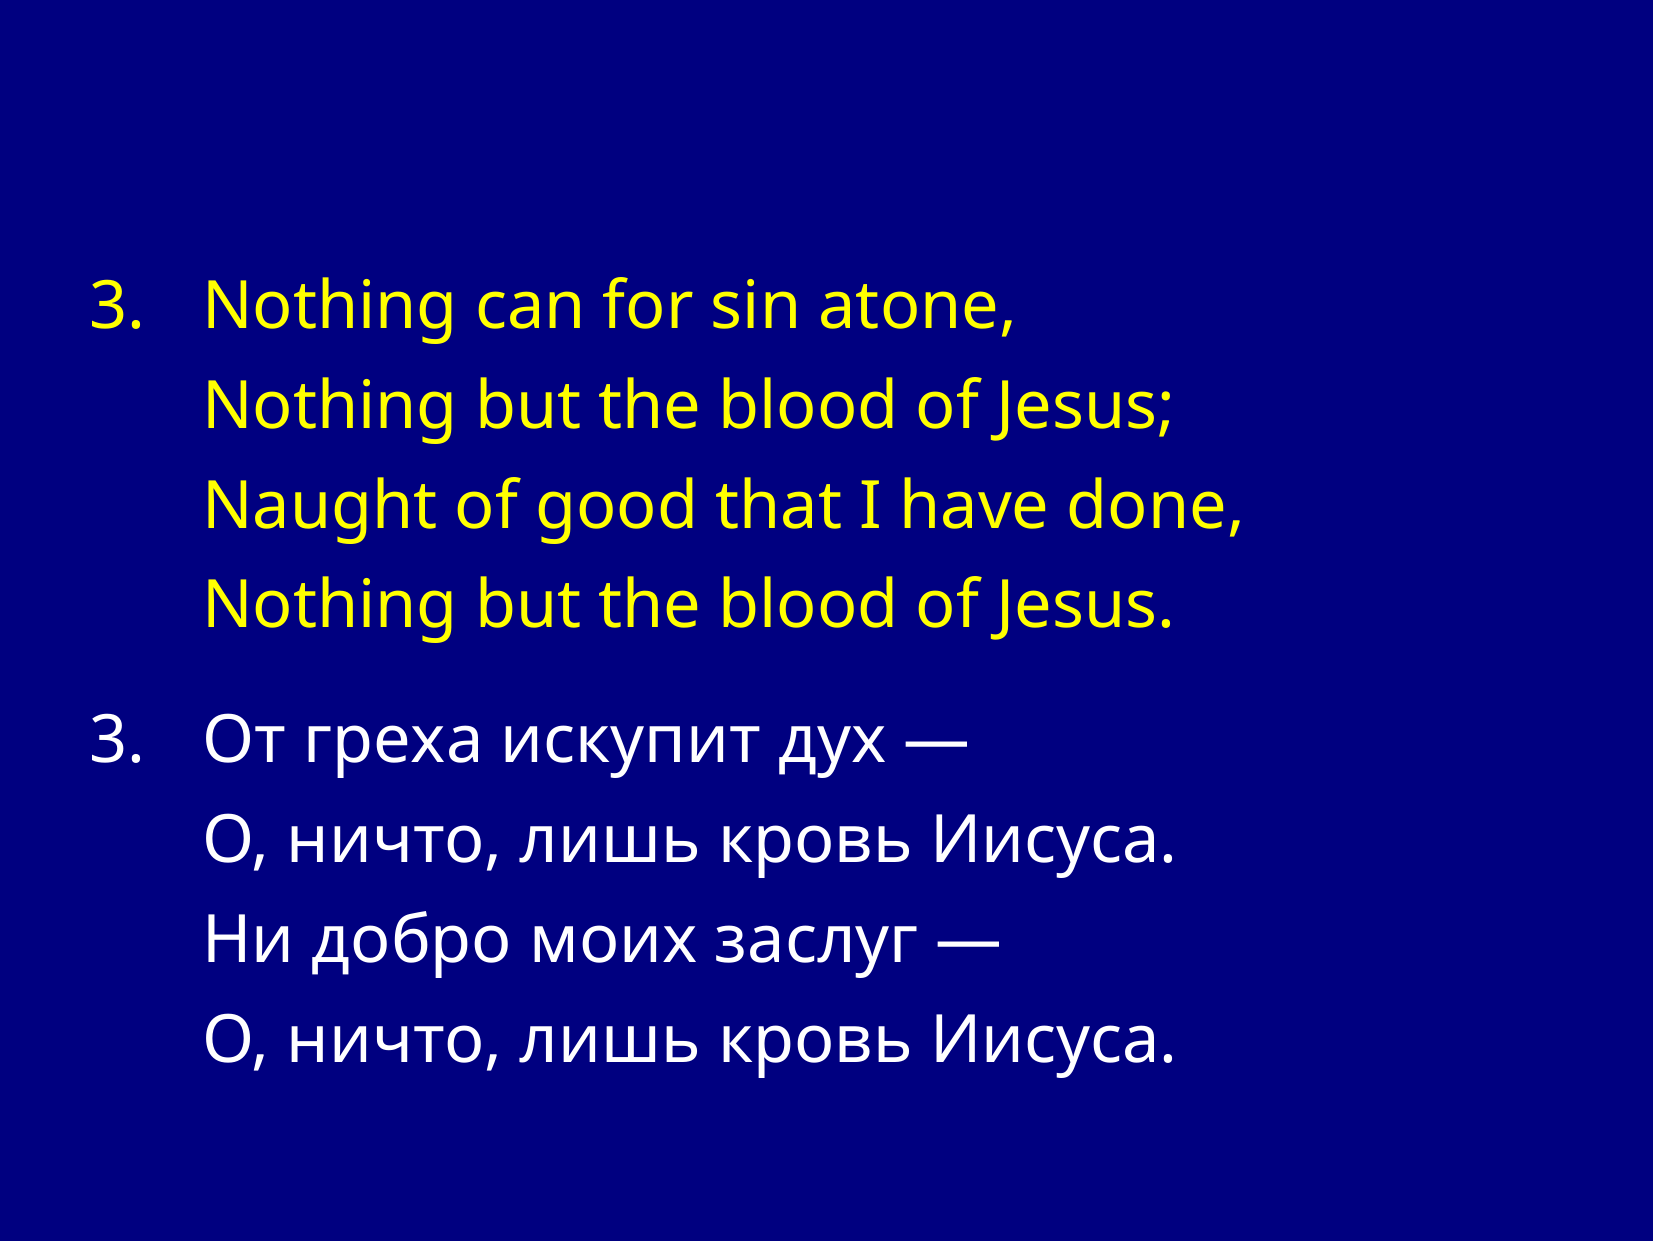

3.	Nothing can for sin atone,
	Nothing but the blood of Jesus;
	Naught of good that I have done,
	Nothing but the blood of Jesus.
3.	От греха искупит дух —
	О, ничто, лишь кровь Иисуса.
	Ни добро моих заслуг —
	О, ничто, лишь кровь Иисуса.